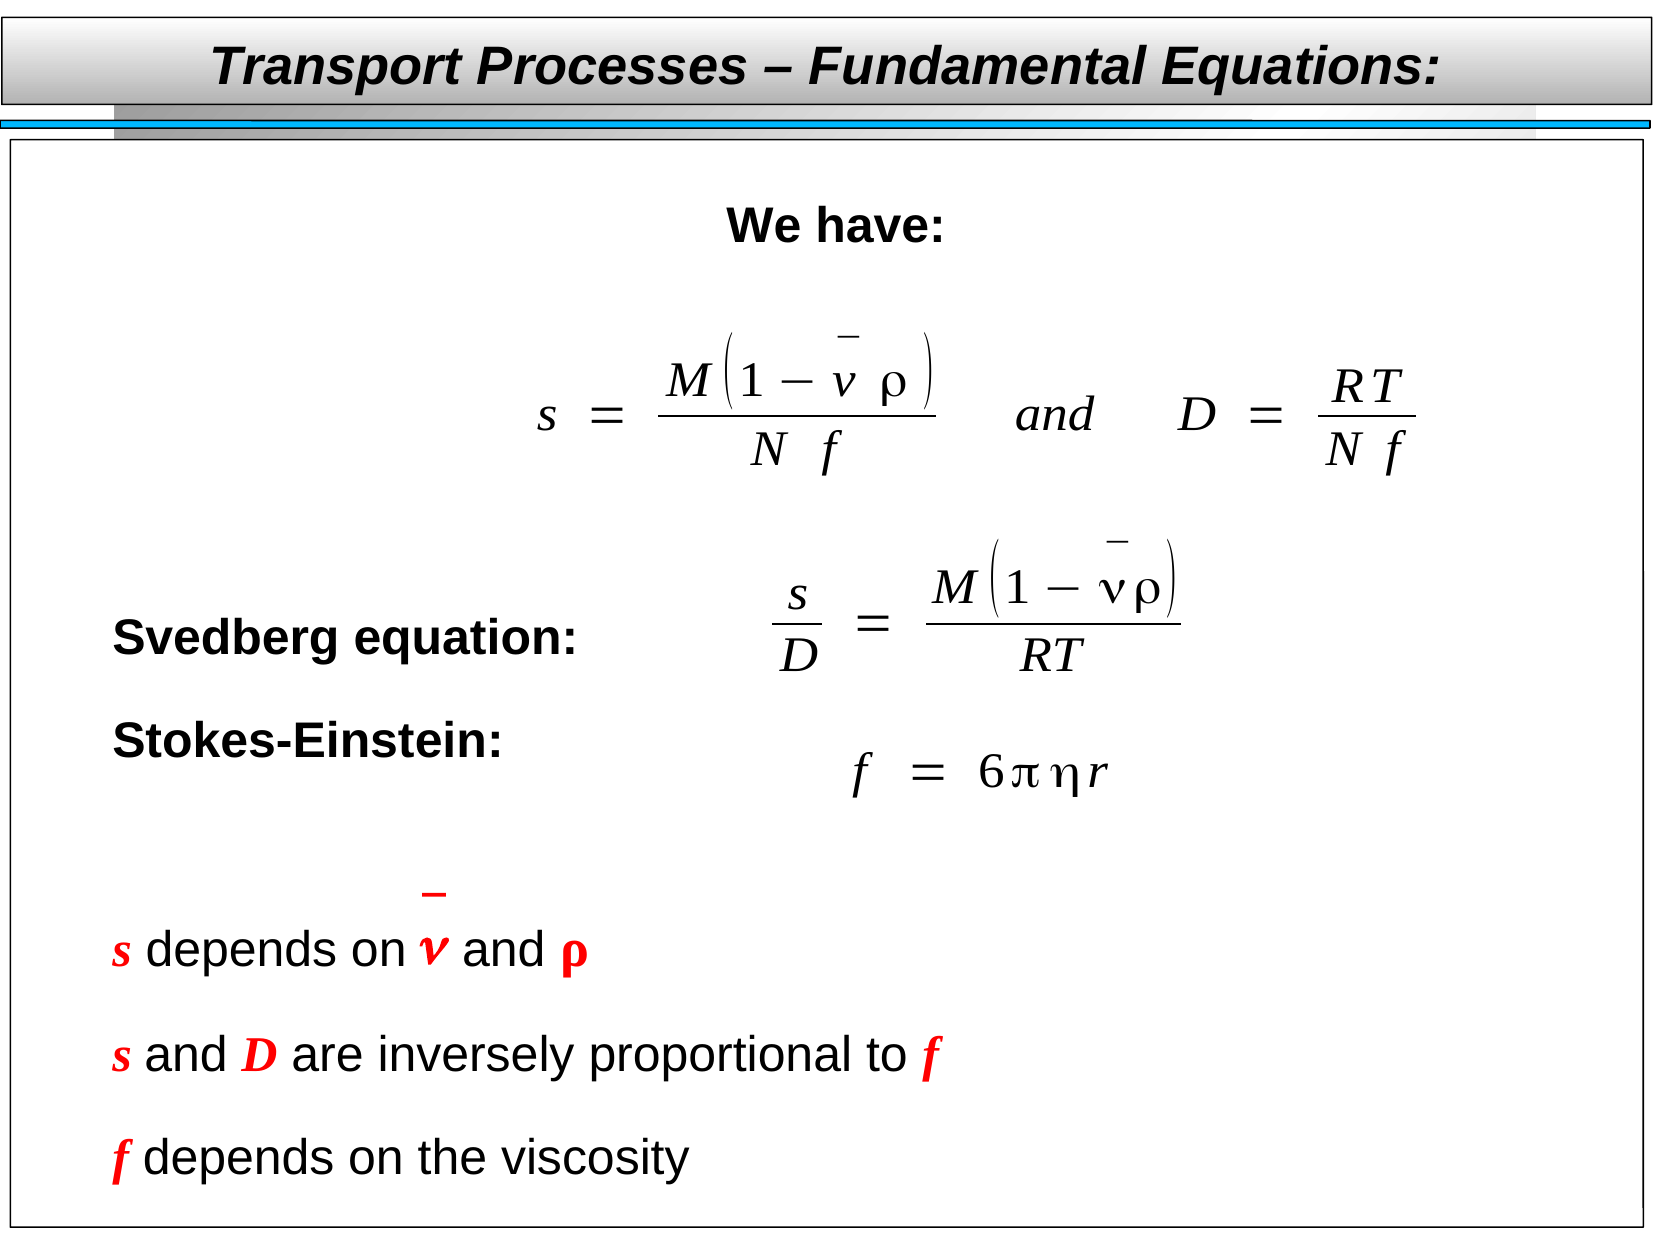

Transport Processes – Fundamental Equations:
We have:
Svedberg equation:
Stokes-Einstein:
s depends on and ρ
s and D are inversely proportional to f
f depends on the viscosity